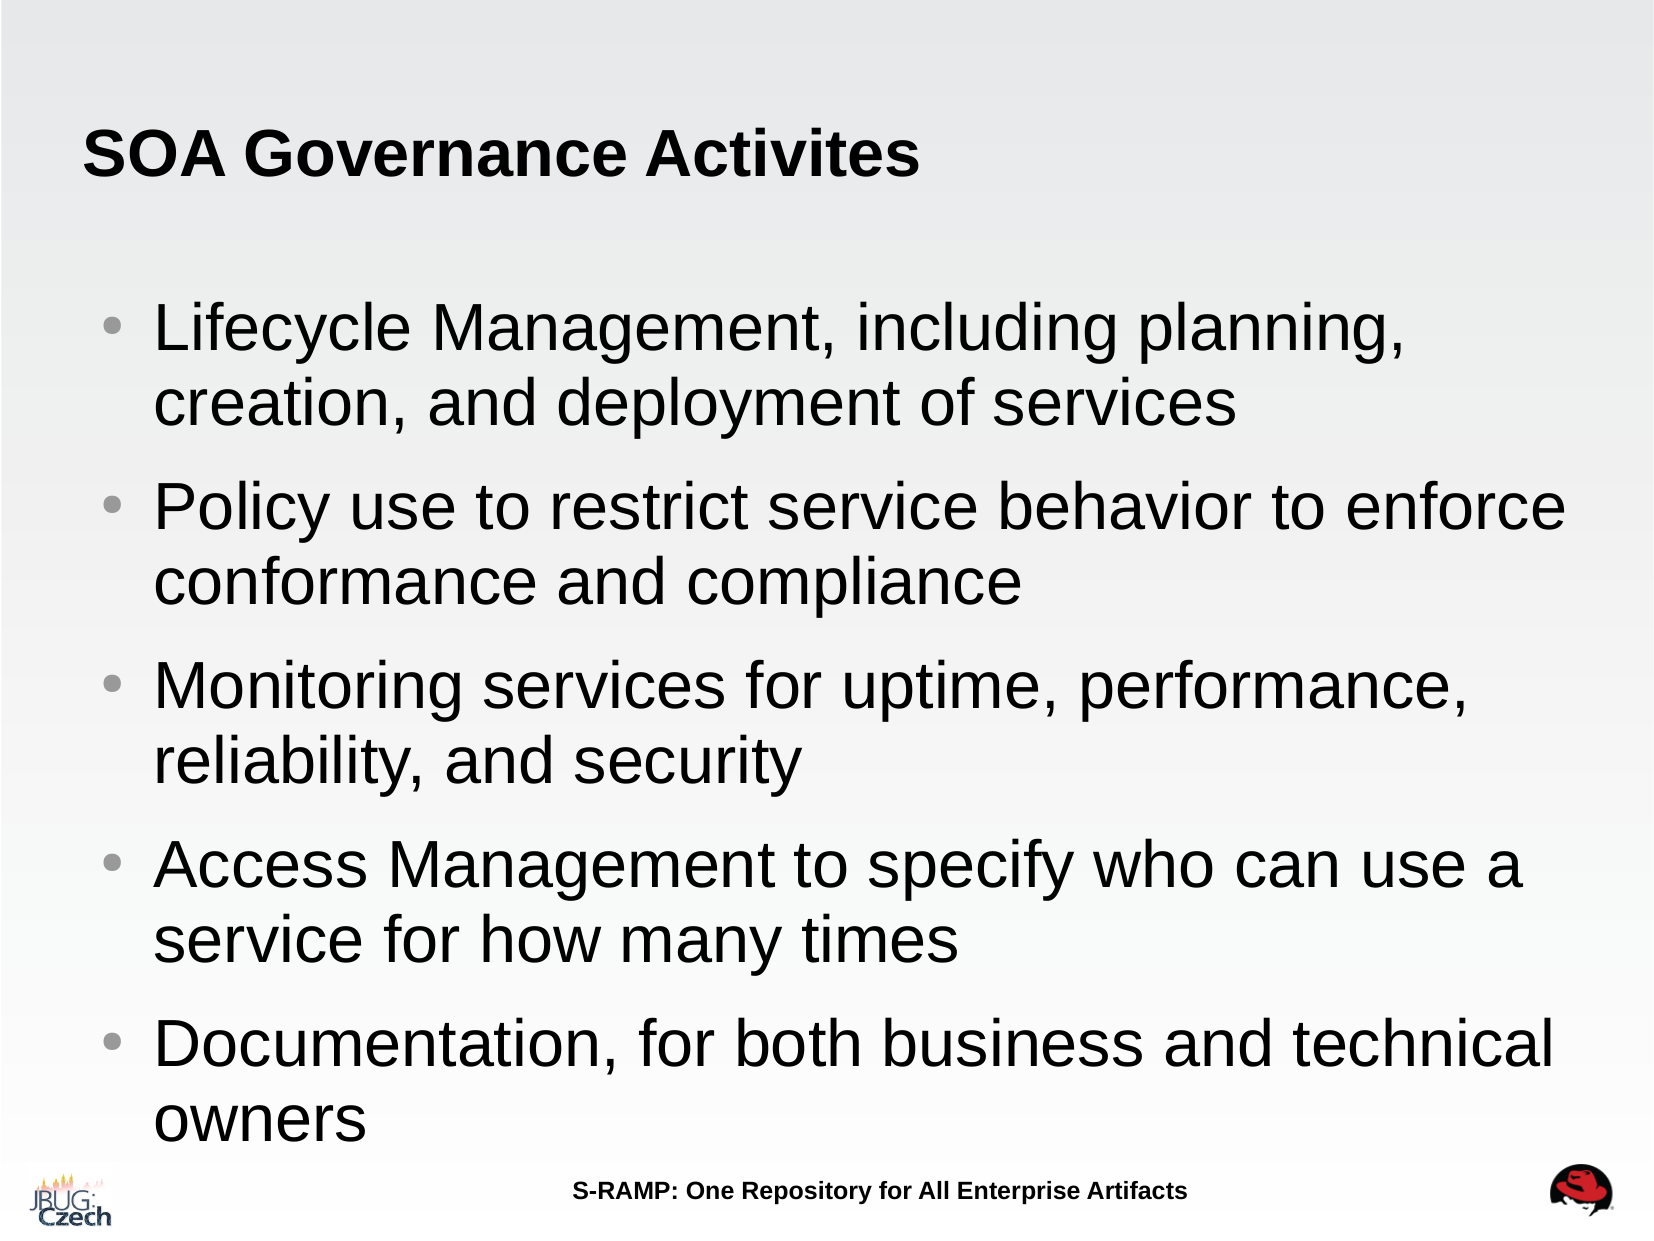

# SOA Governance Activites
Lifecycle Management, including planning, creation, and deployment of services
Policy use to restrict service behavior to enforce conformance and compliance
Monitoring services for uptime, performance, reliability, and security
Access Management to specify who can use a service for how many times
Documentation, for both business and technical owners